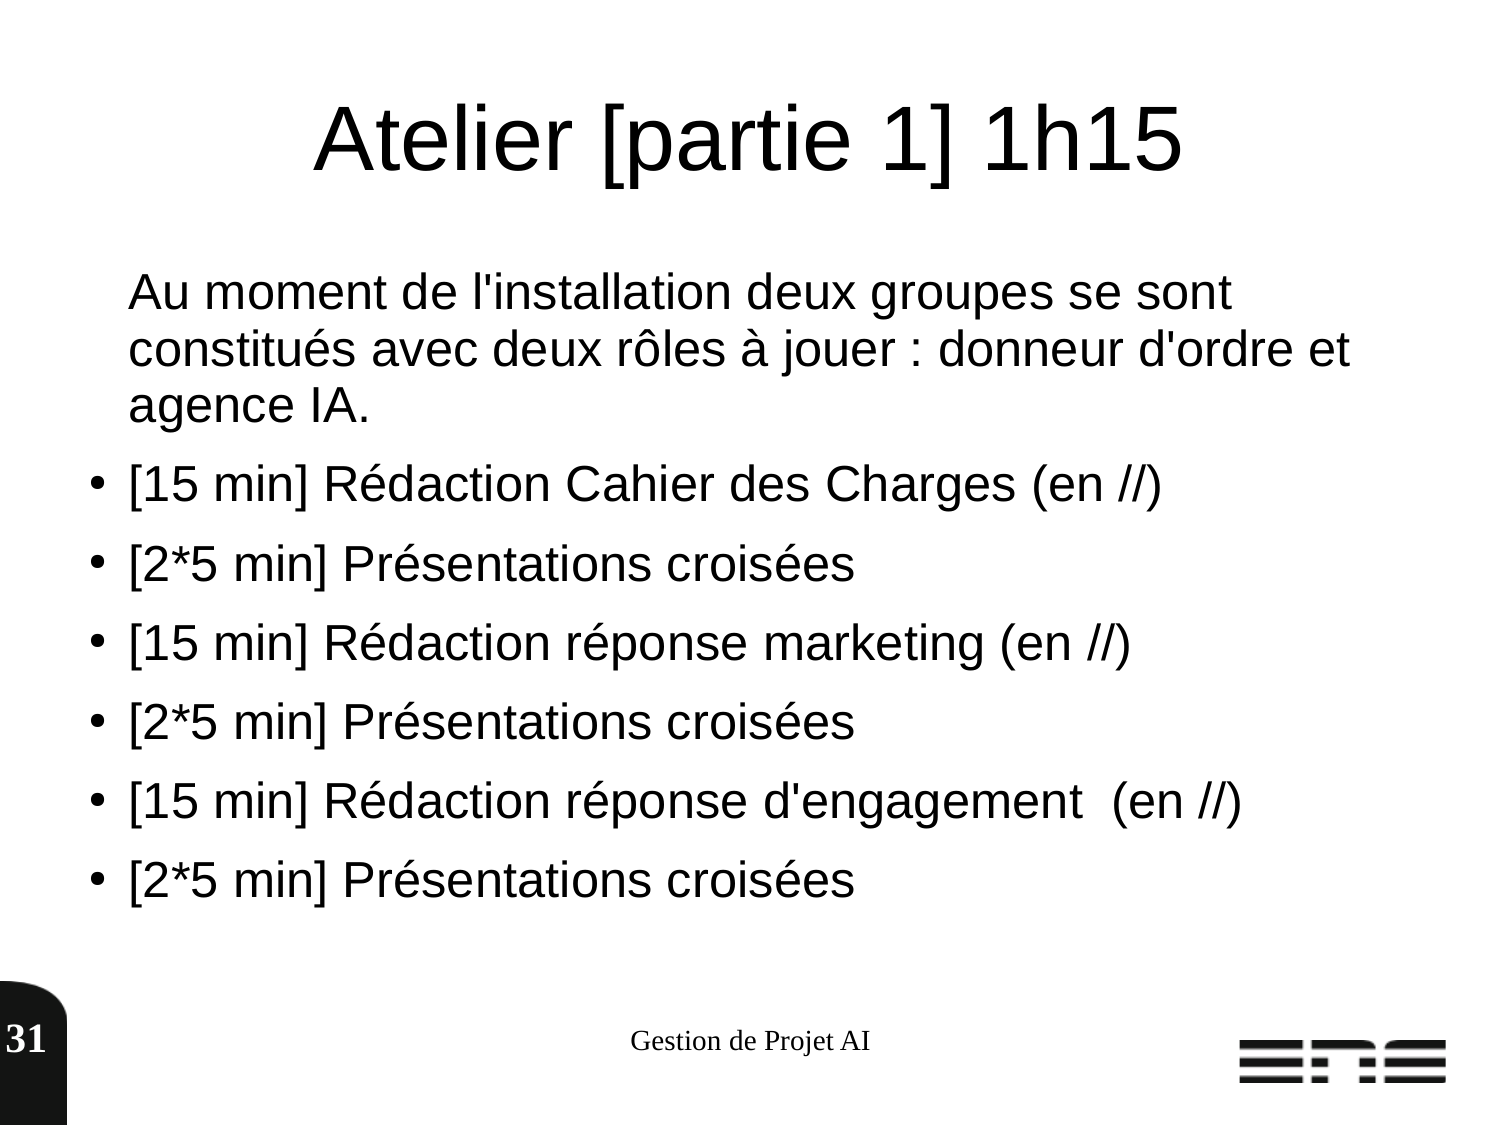

# Atelier [partie 1] 1h15
Au moment de l'installation deux groupes se sont constitués avec deux rôles à jouer : donneur d'ordre et agence IA.
[15 min] Rédaction Cahier des Charges (en //)
[2*5 min] Présentations croisées
[15 min] Rédaction réponse marketing (en //)
[2*5 min] Présentations croisées
[15 min] Rédaction réponse d'engagement (en //)
[2*5 min] Présentations croisées
31
Gestion de Projet AI